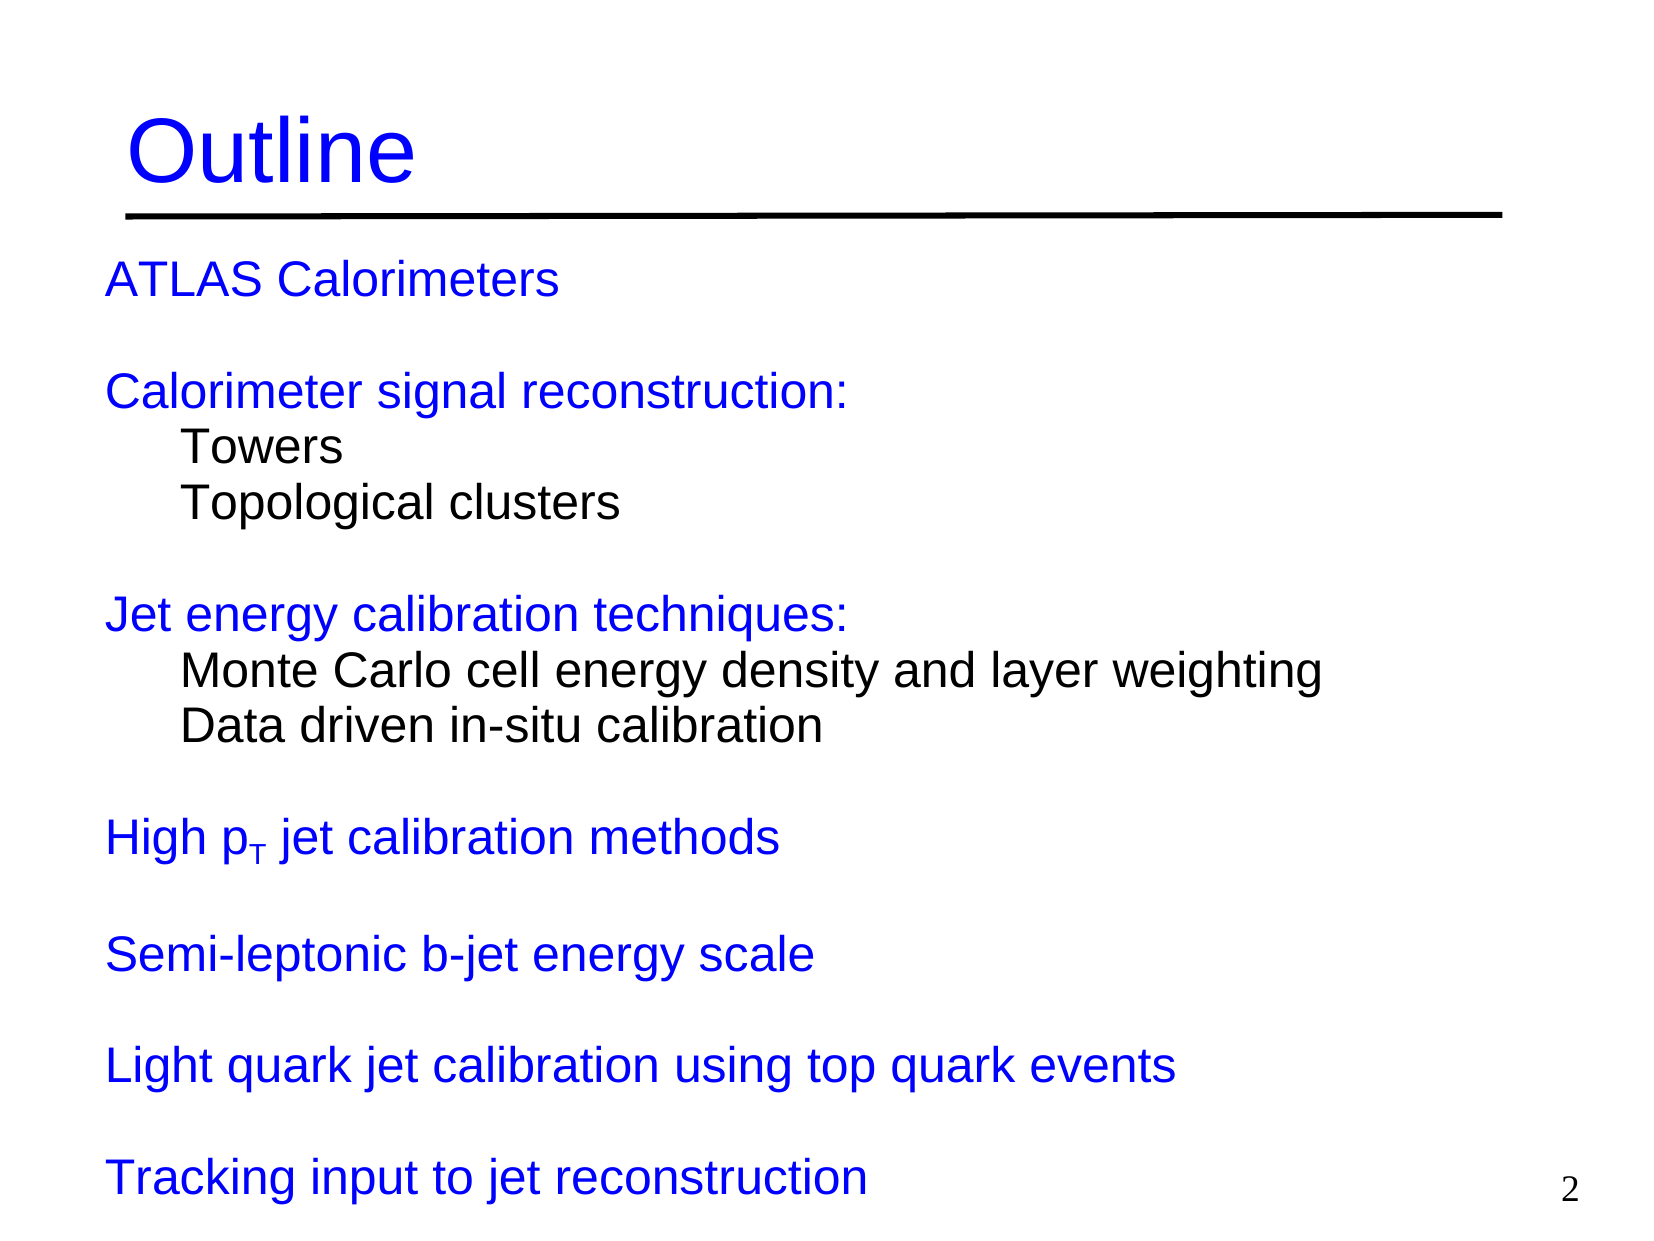

Outline
ATLAS Calorimeters
Calorimeter signal reconstruction:
	Towers
	Topological clusters
Jet energy calibration techniques:
	Monte Carlo cell energy density and layer weighting
	Data driven in-situ calibration
High pT jet calibration methods
Semi-leptonic b-jet energy scale
Light quark jet calibration using top quark events
Tracking input to jet reconstruction